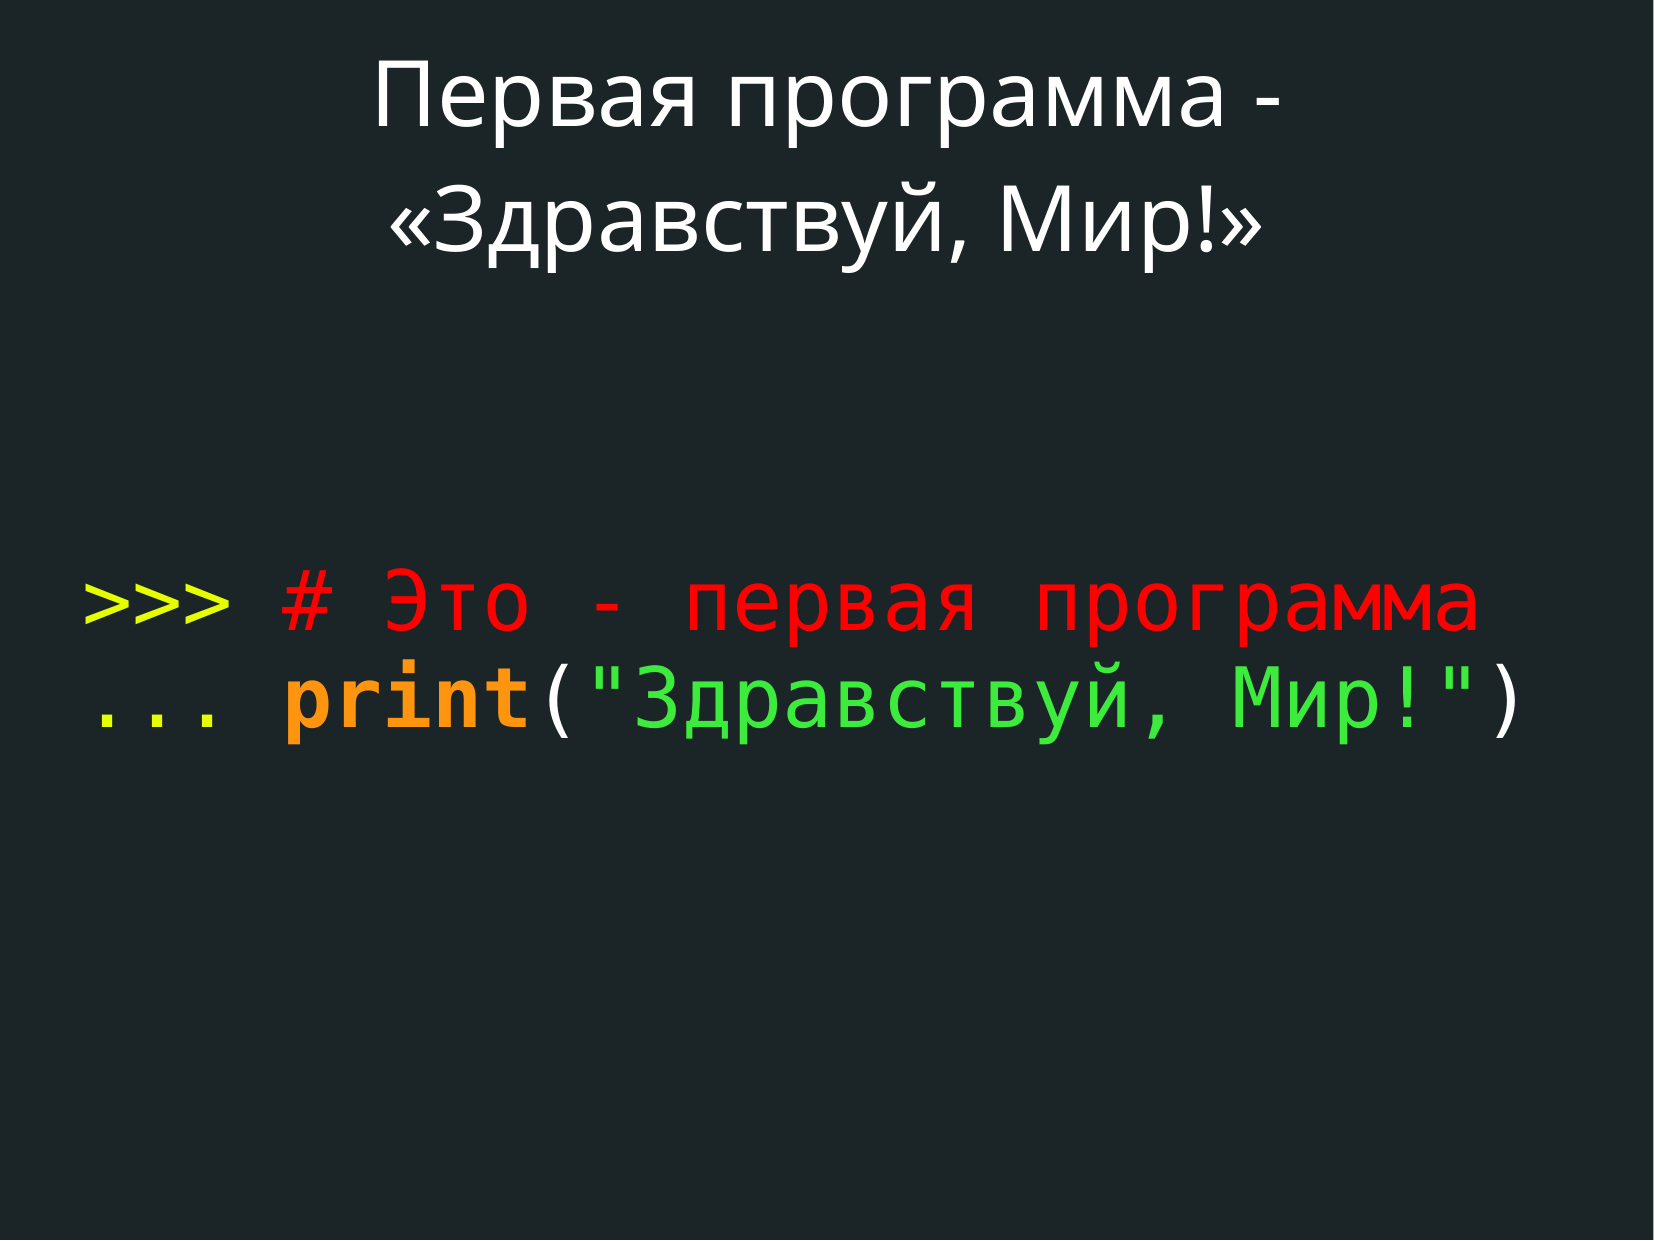

# Первая программа - «Здравствуй, Мир!»
>>> # Это - первая программа
... print("Здравствуй, Мир!")